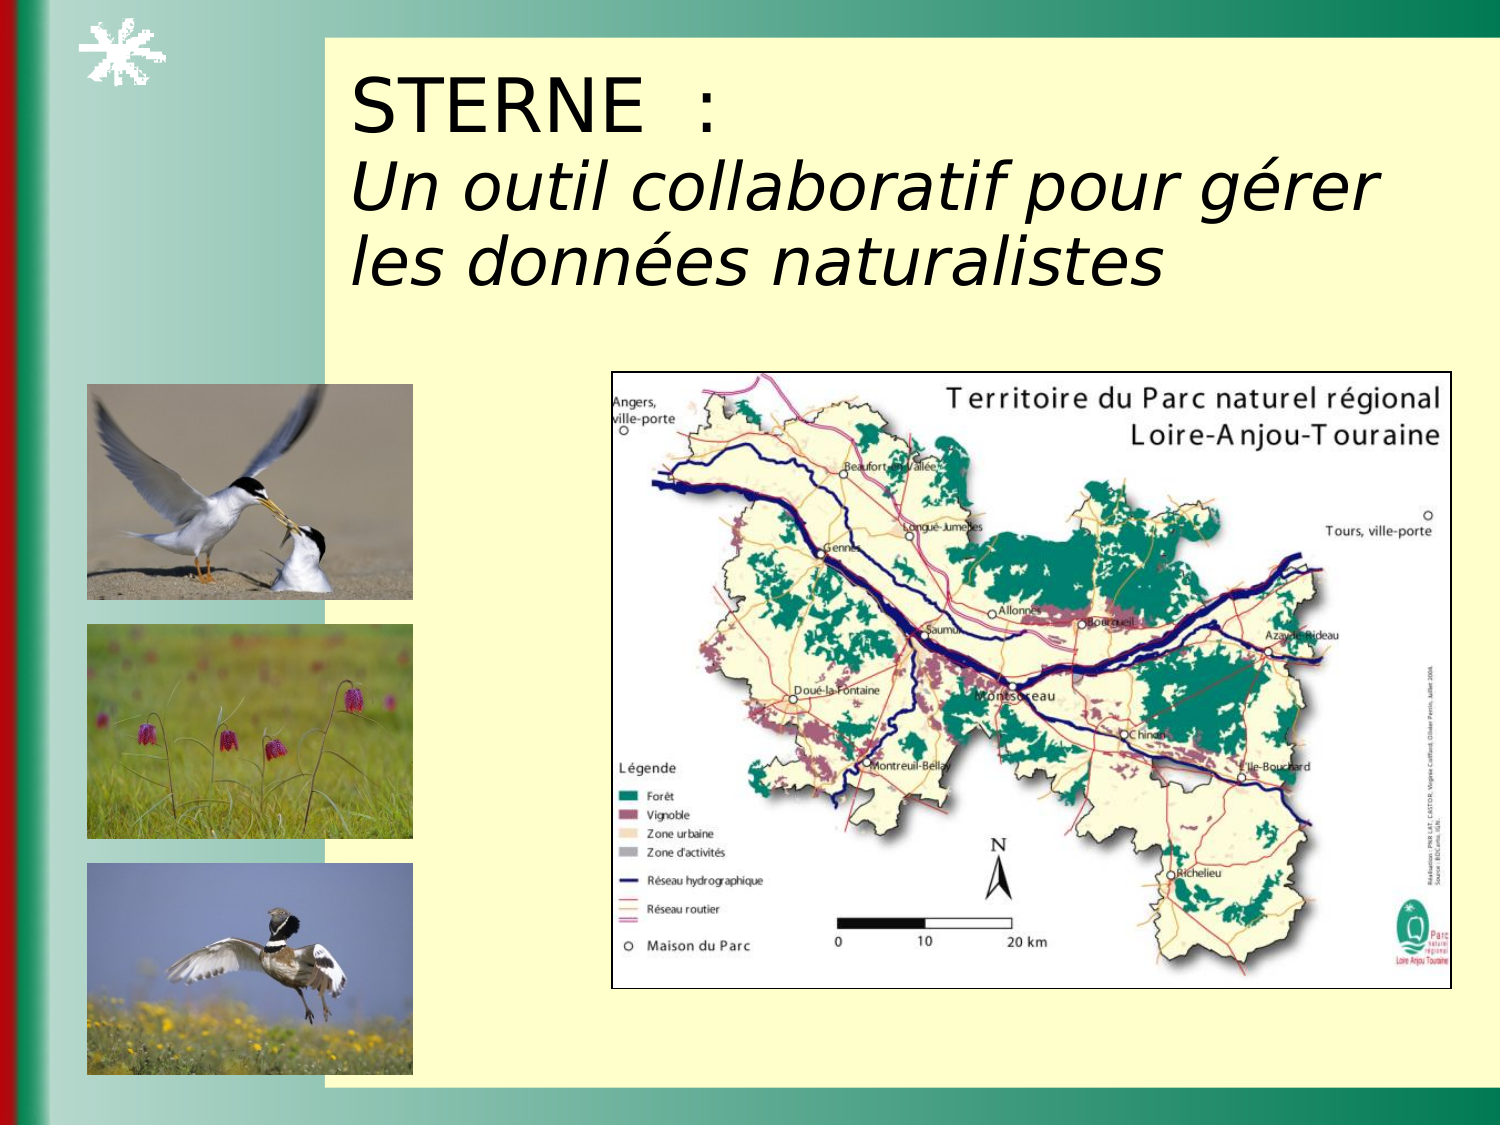

STERNE :
Un outil collaboratif pour gérer les données naturalistes